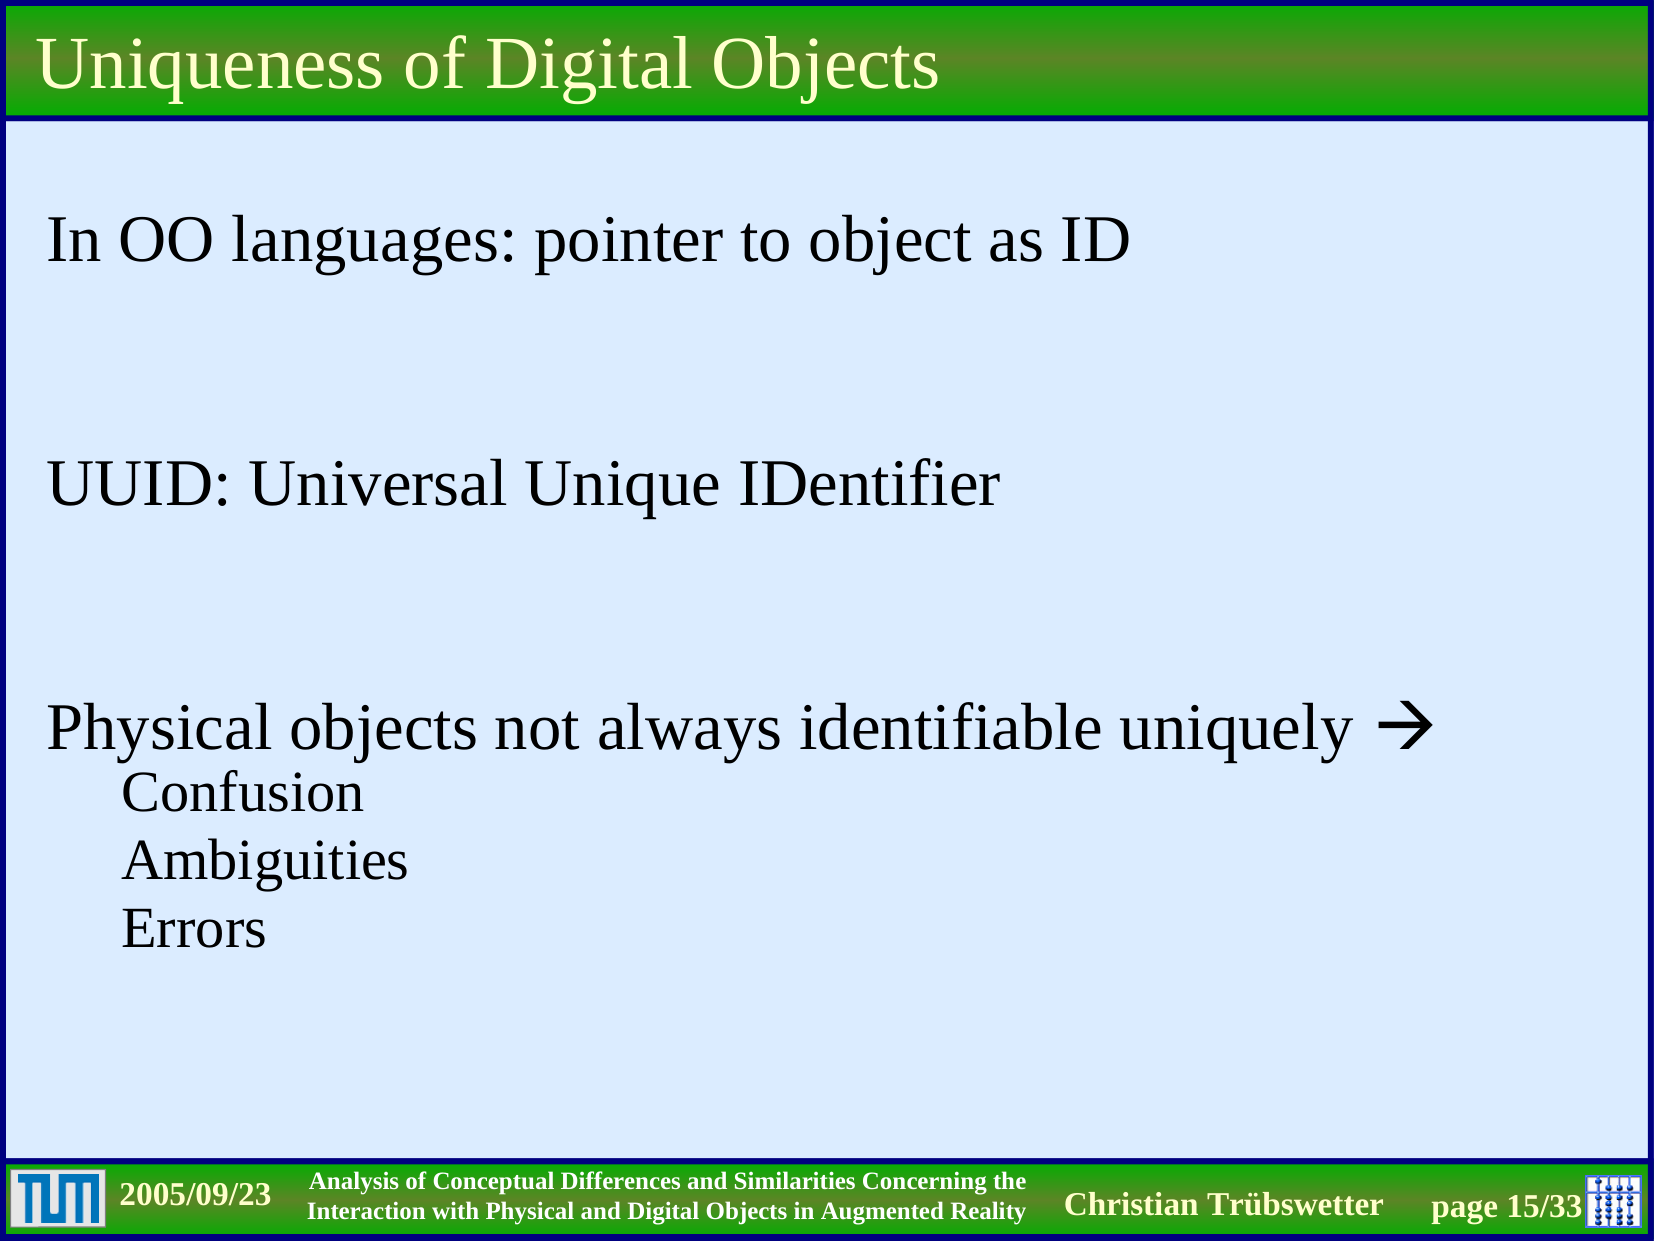

# Uniqueness of Digital Objects
In OO languages: pointer to object as ID
UUID: Universal Unique IDentifier
Physical objects not always identifiable uniquely 
Confusion
Ambiguities
Errors